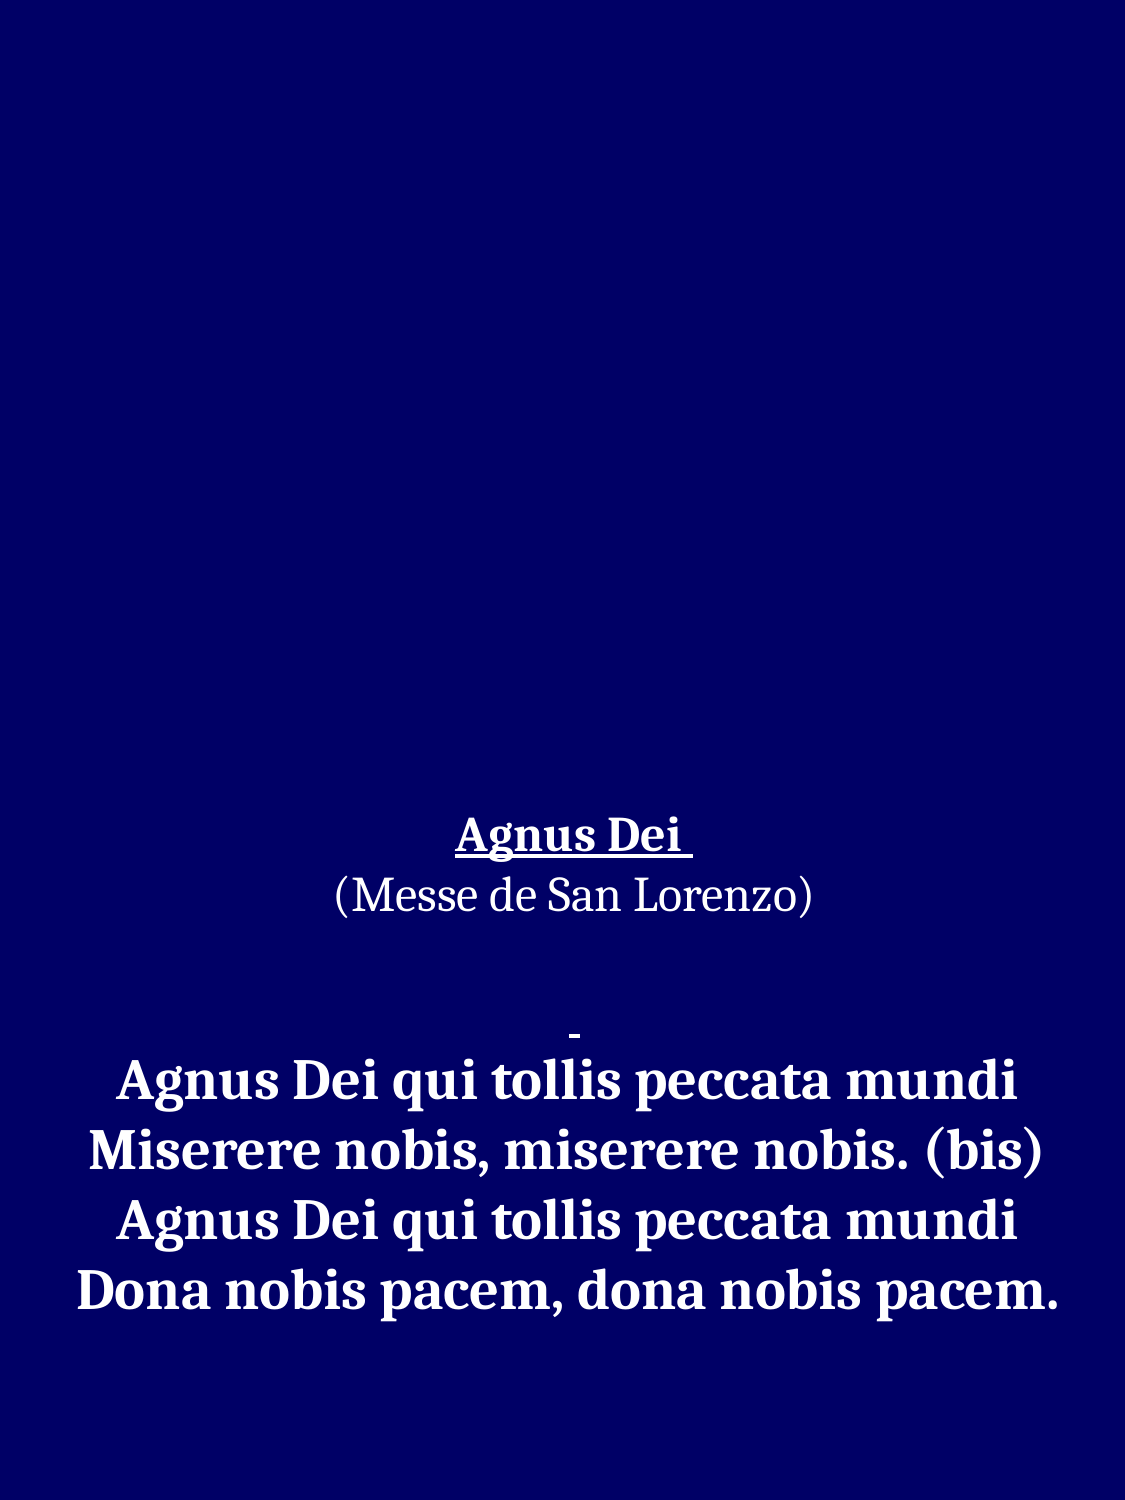

Agnus Dei
(Messe de San Lorenzo)
 
Agnus Dei qui tollis peccata mundi 
Miserere nobis, miserere nobis. (bis) 
Agnus Dei qui tollis peccata mundi 
Dona nobis pacem, dona nobis pacem.